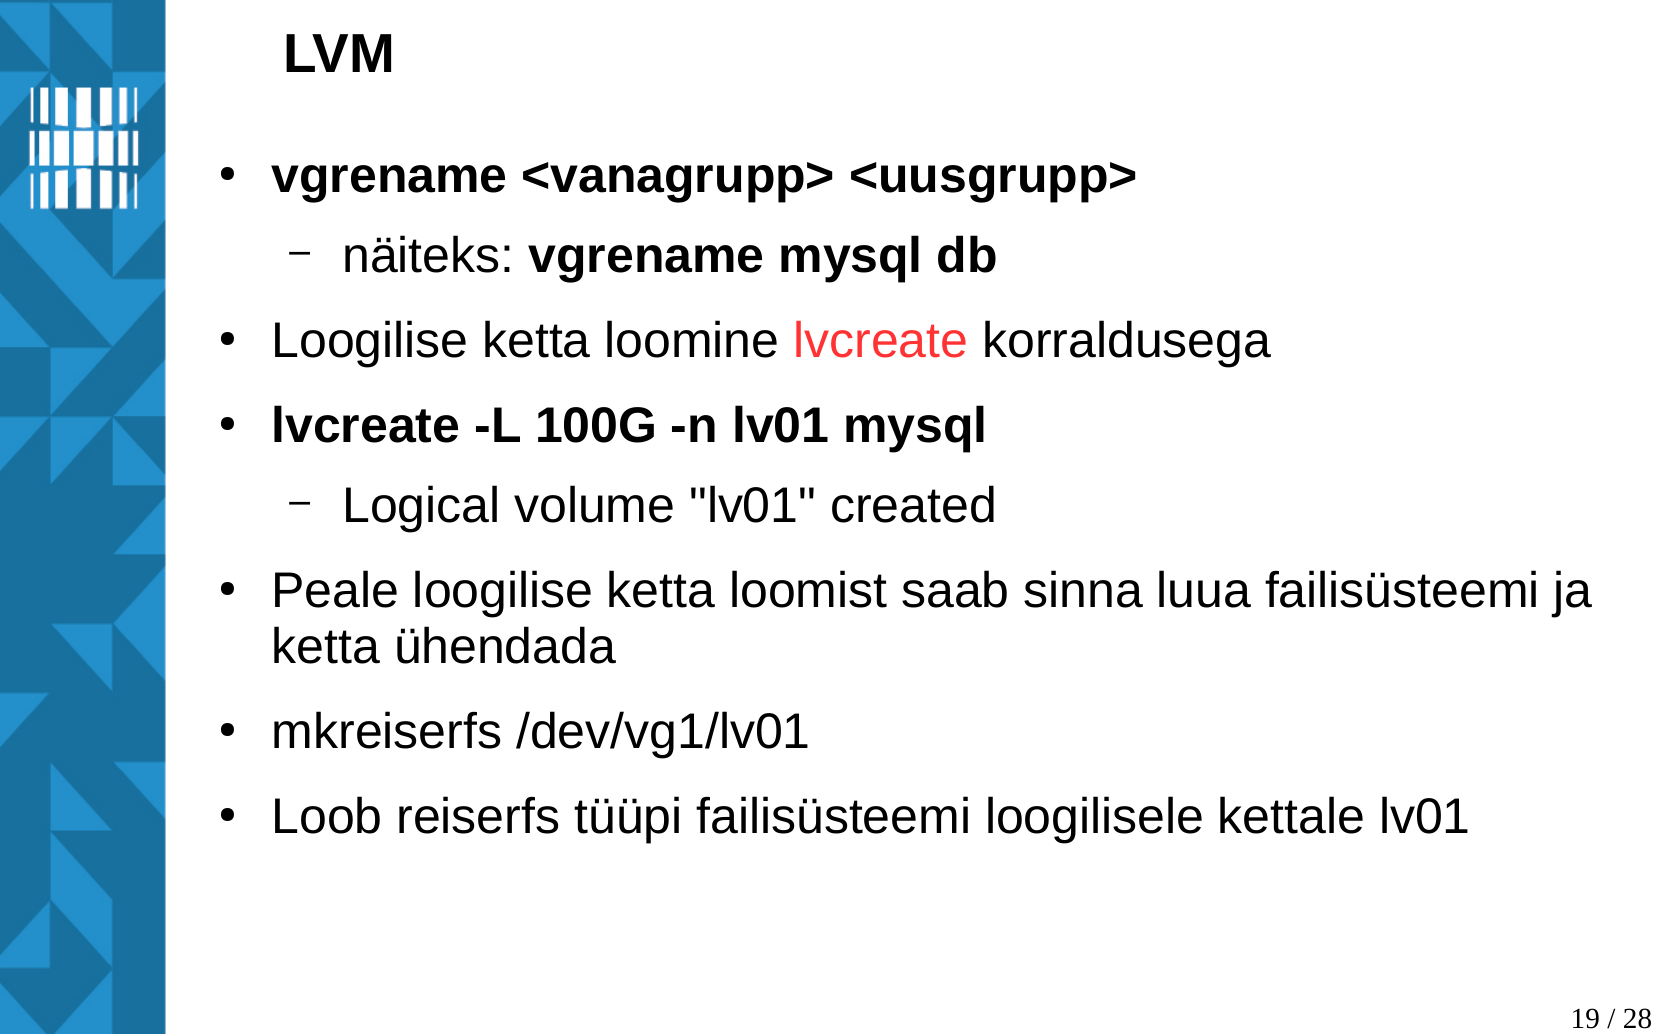

# LVM
vgrename <vanagrupp> <uusgrupp>
näiteks: vgrename mysql db
Loogilise ketta loomine lvcreate korraldusega
lvcreate -L 100G -n lv01 mysql
Logical volume "lv01" created
Peale loogilise ketta loomist saab sinna luua failisüsteemi ja ketta ühendada
mkreiserfs /dev/vg1/lv01
Loob reiserfs tüüpi failisüsteemi loogilisele kettale lv01
19